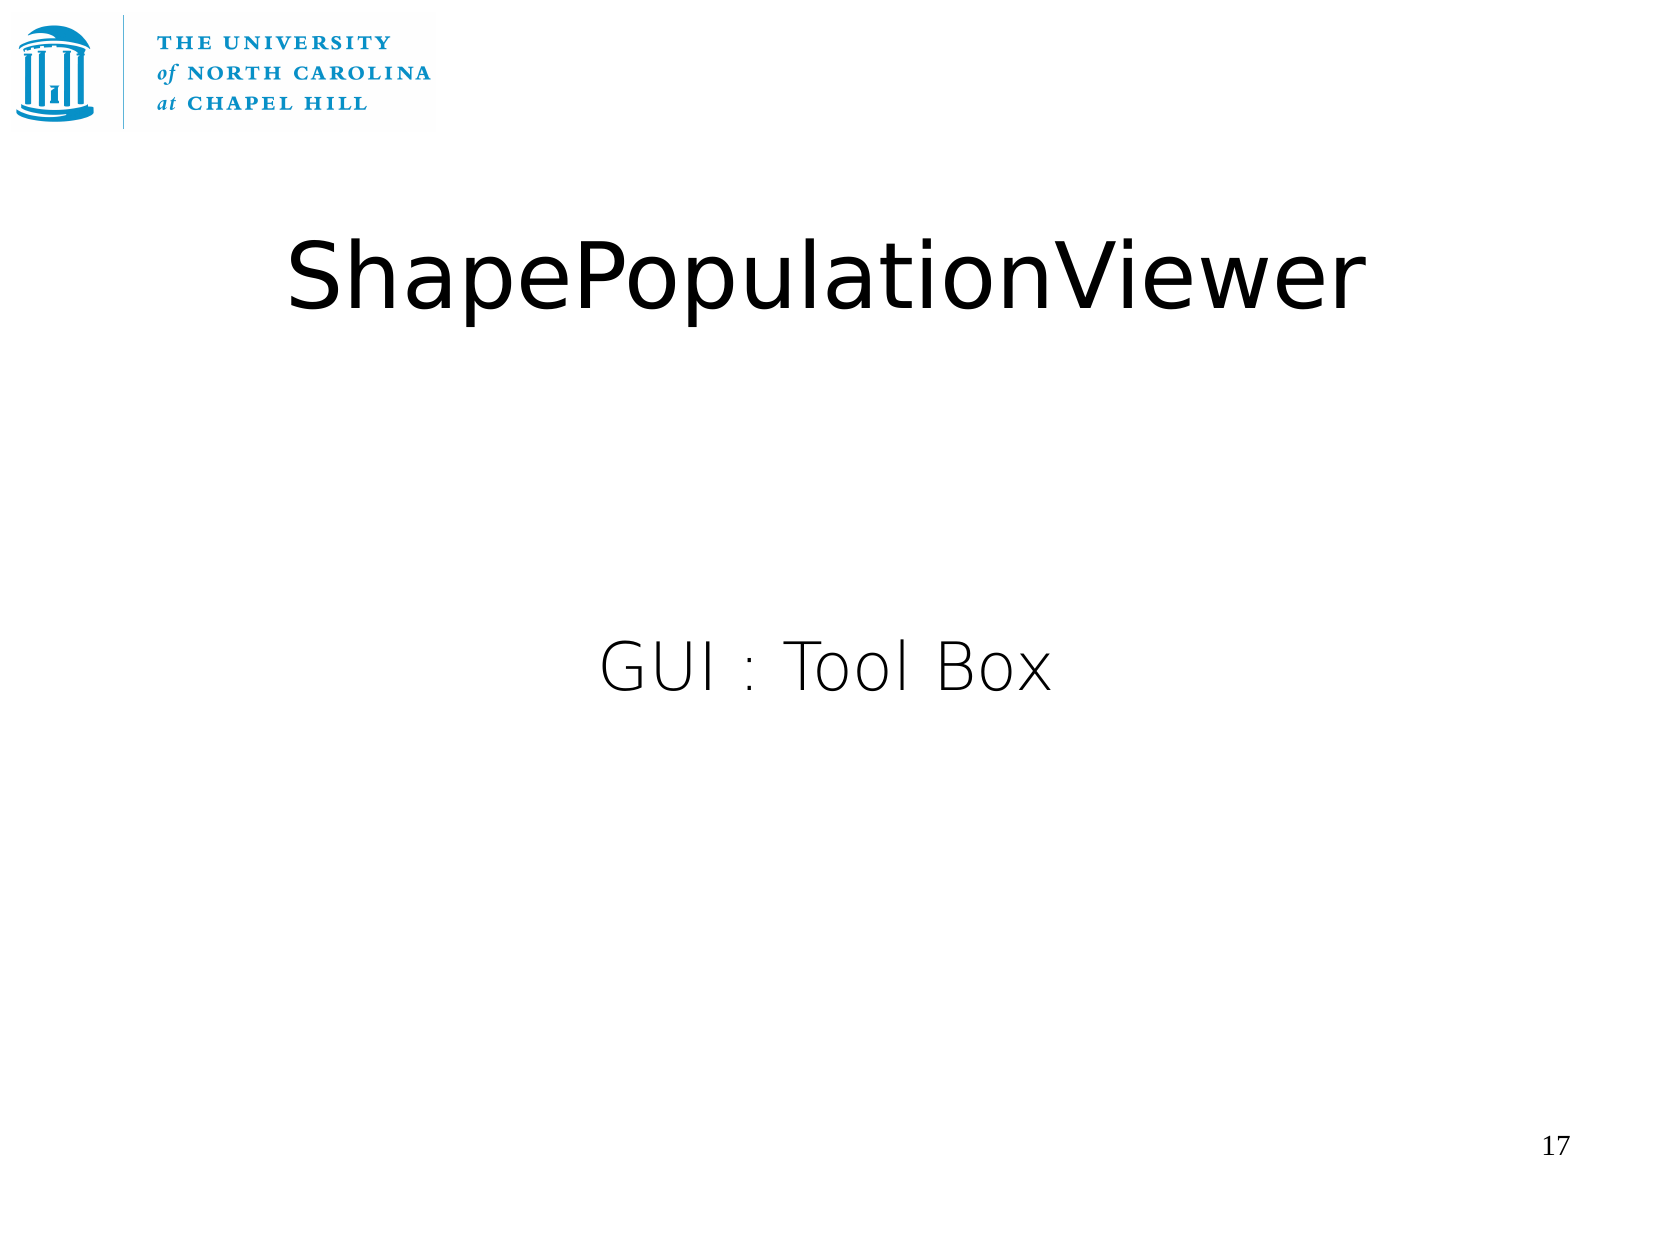

# ShapePopulationViewer
GUI : Tool Box
17